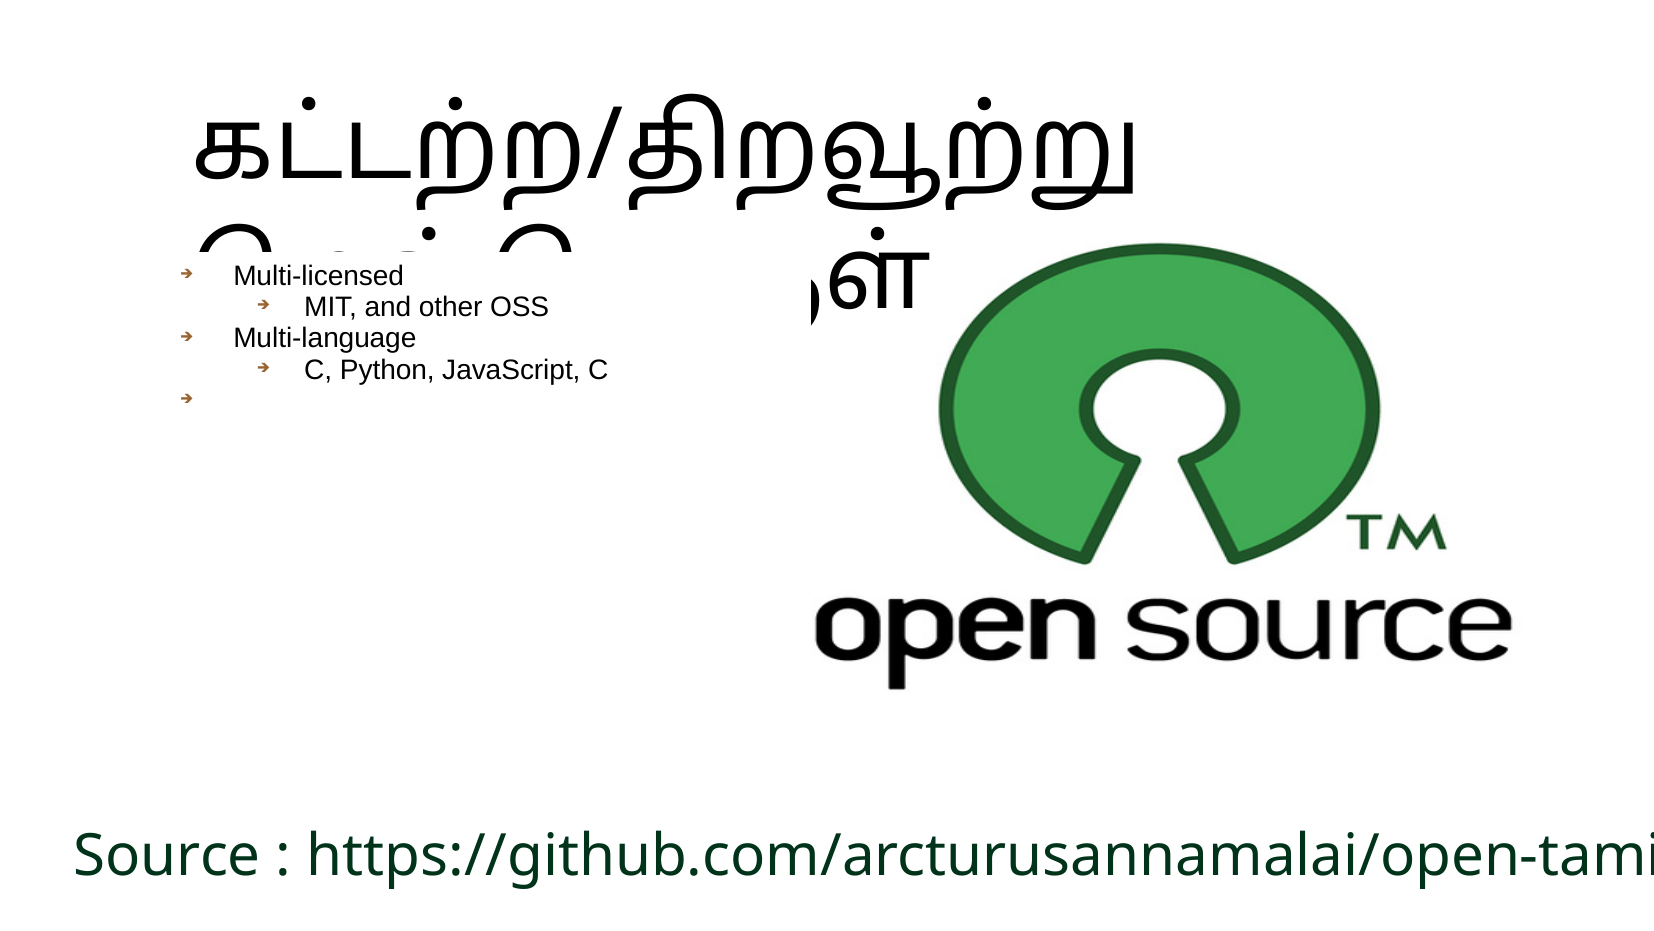

#
கட்டற்ற/திறவூற்று மென்பொருள்
Multi-licensed
MIT, and other OSS
Multi-language
C, Python, JavaScript, C
Source : https://github.com/arcturusannamalai/open-tamil